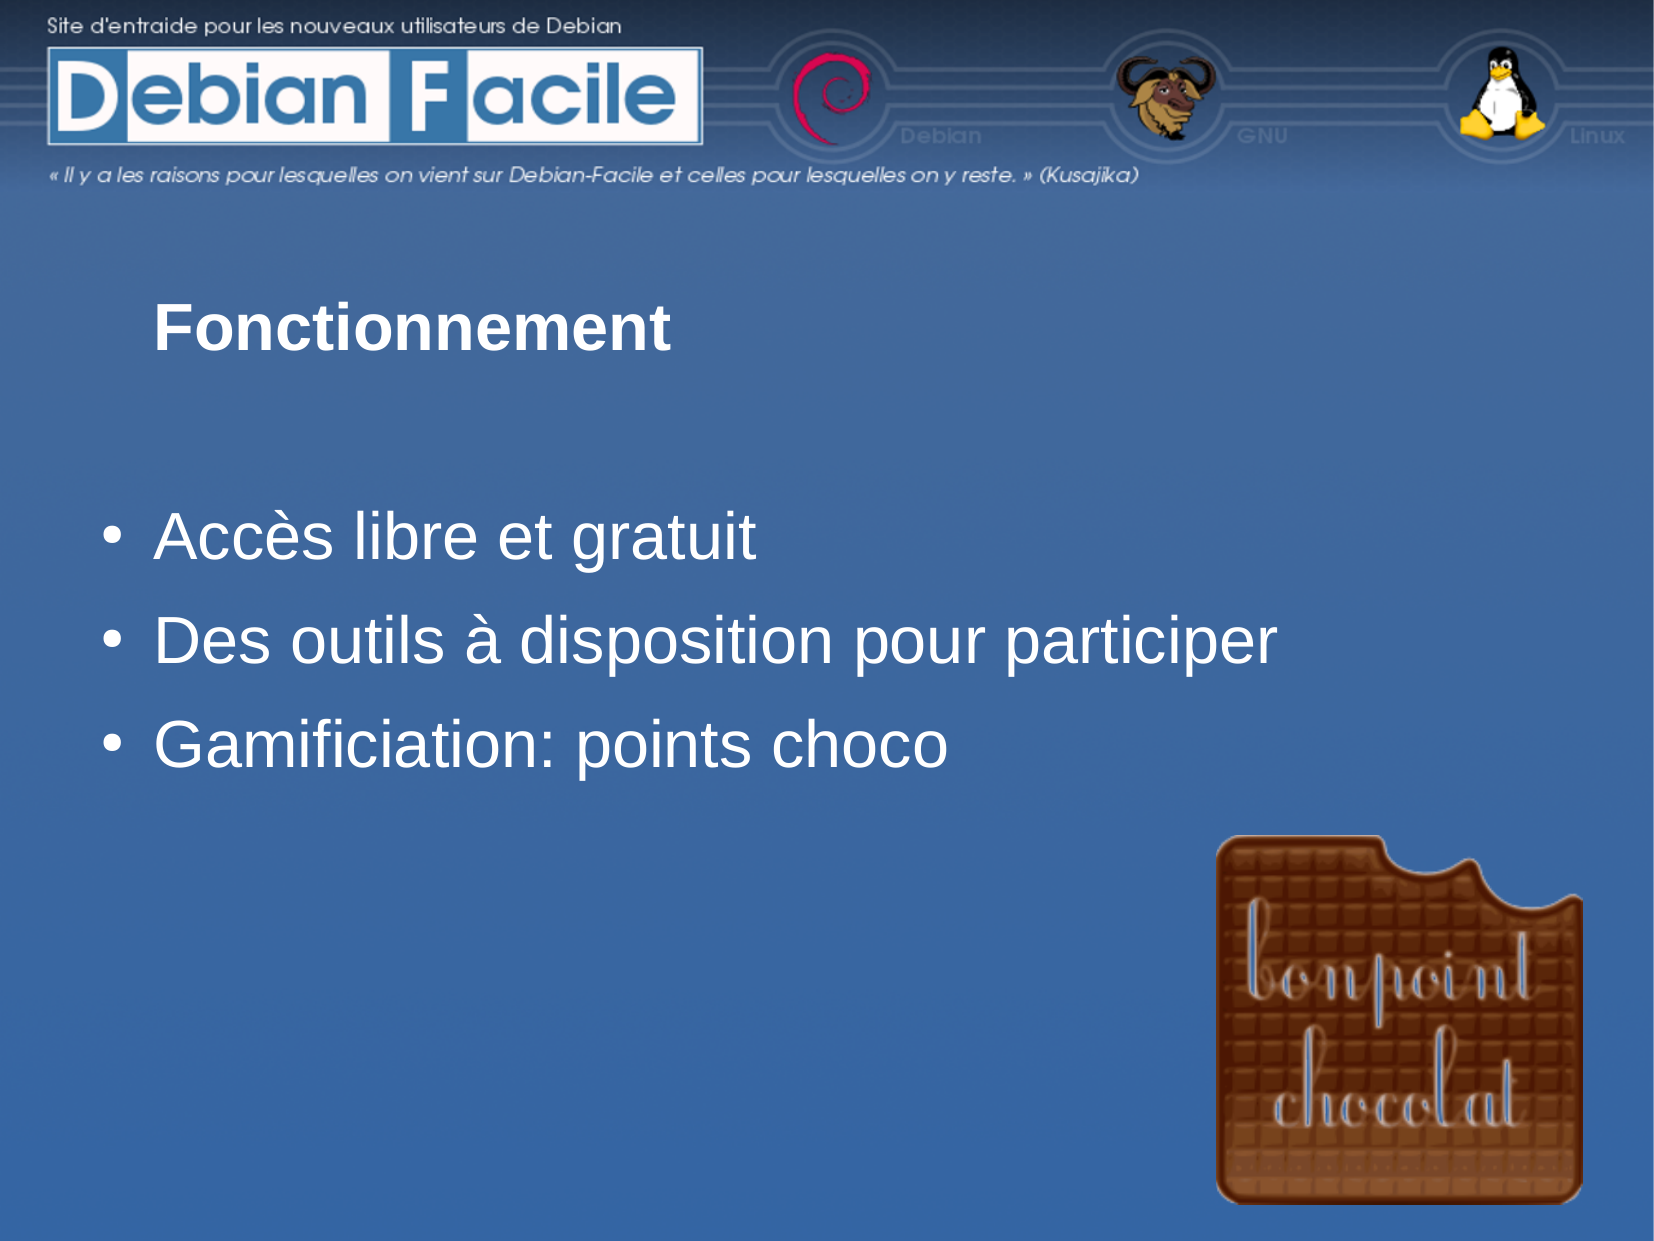

# Fonctionnement
Accès libre et gratuit
Des outils à disposition pour participer
Gamificiation: points choco